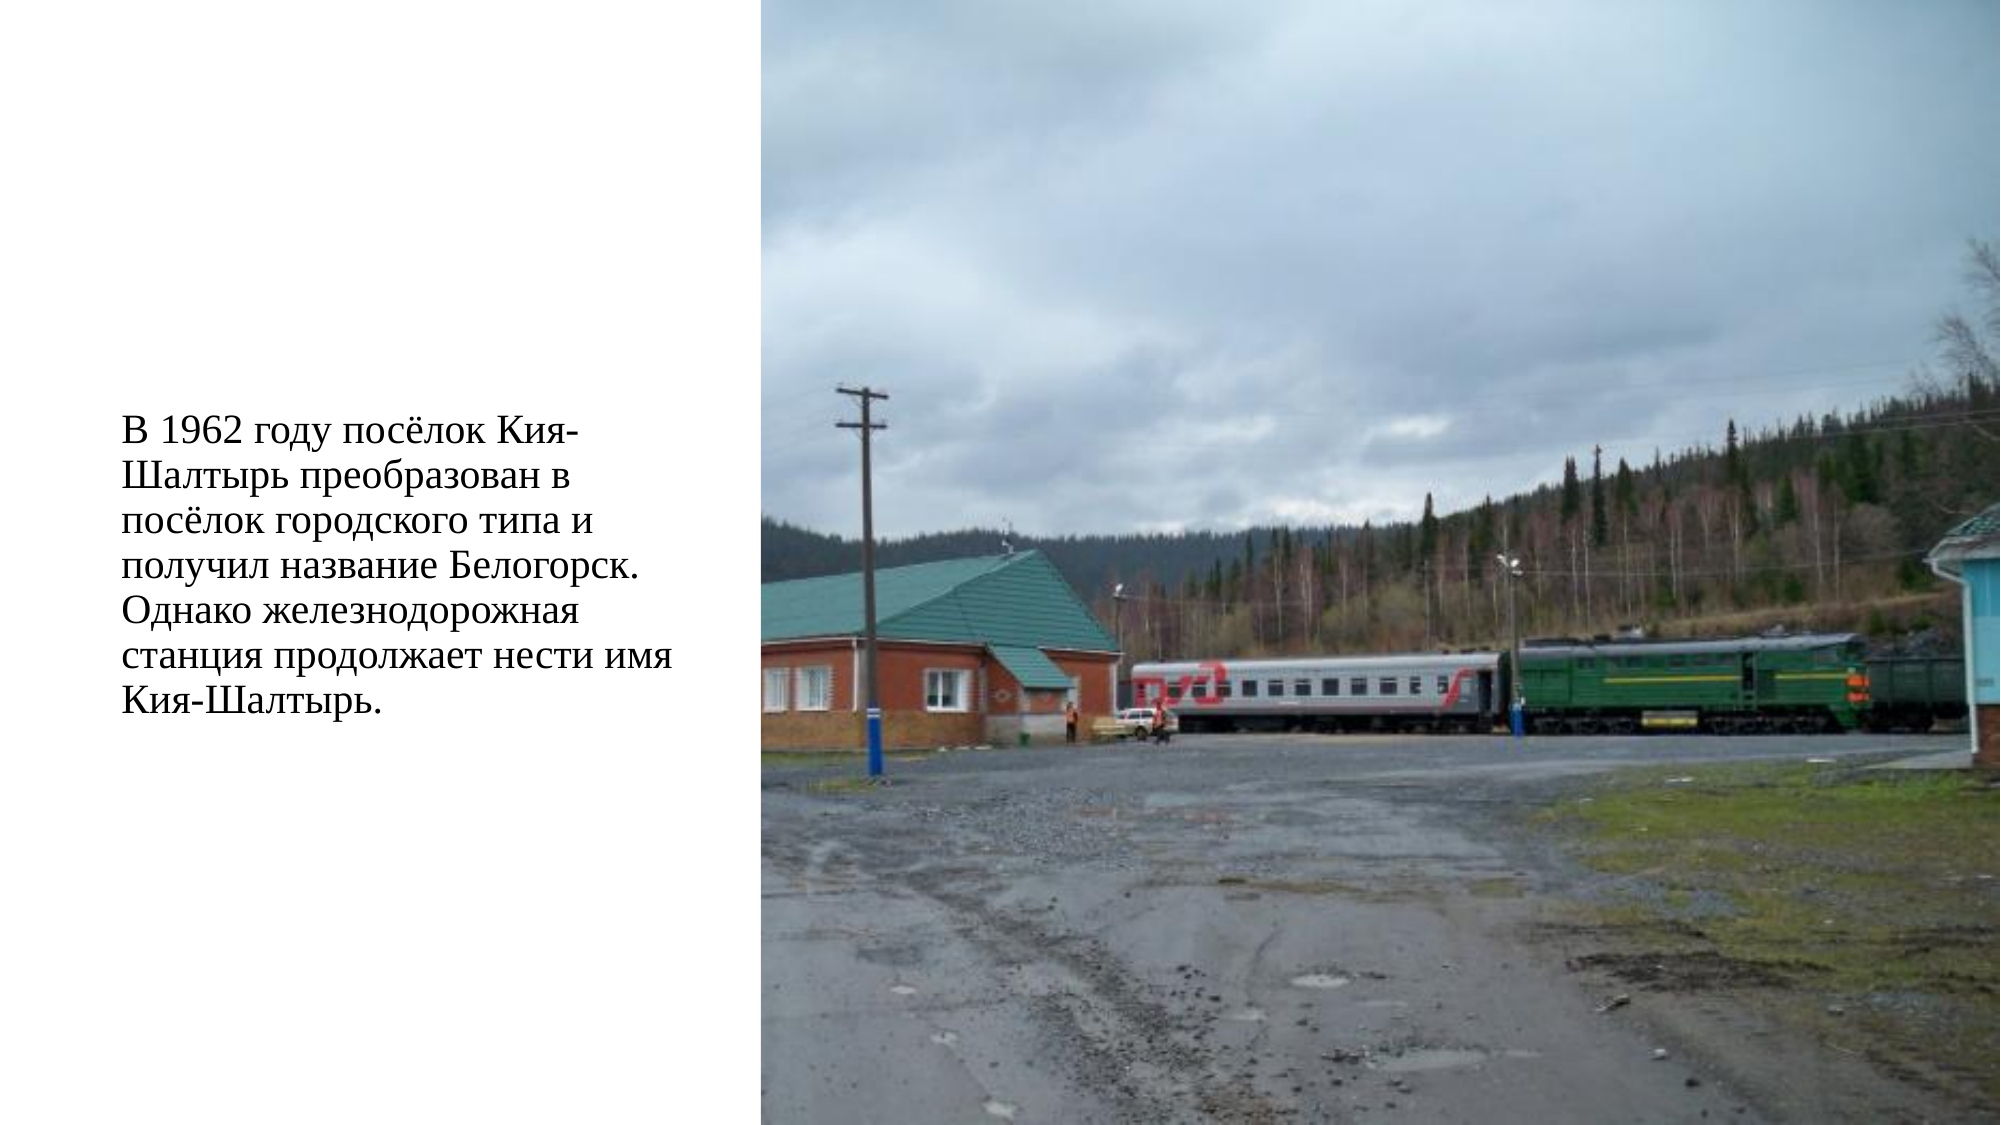

В 1962 году посёлок Кия-Шалтырь преобразован в посёлок городского типа и получил название Белогорск. Однако железнодорожная станция продолжает нести имя Кия-Шалтырь.